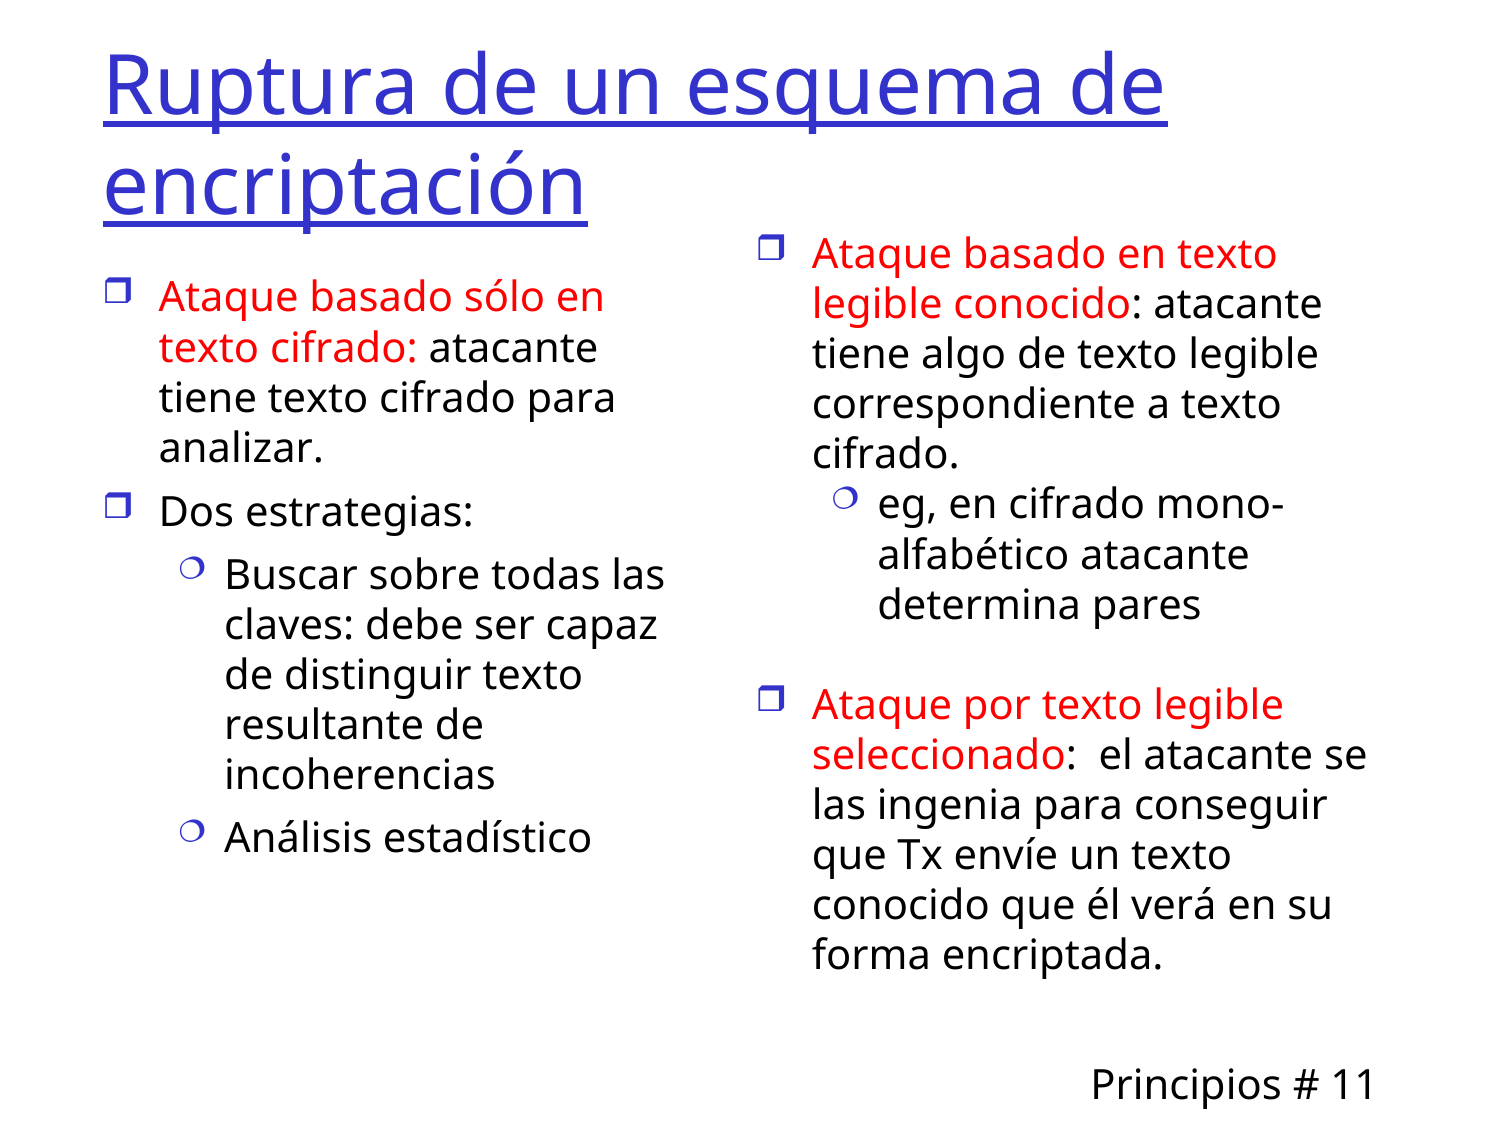

# Ruptura de un esquema de encriptación
Ataque basado en texto legible conocido: atacante tiene algo de texto legible correspondiente a texto cifrado.
eg, en cifrado mono-alfabético atacante determina pares
Ataque por texto legible seleccionado: el atacante se las ingenia para conseguir que Tx envíe un texto conocido que él verá en su forma encriptada.
Ataque basado sólo en texto cifrado: atacante tiene texto cifrado para analizar.
Dos estrategias:
Buscar sobre todas las claves: debe ser capaz de distinguir texto resultante de incoherencias
Análisis estadístico
11